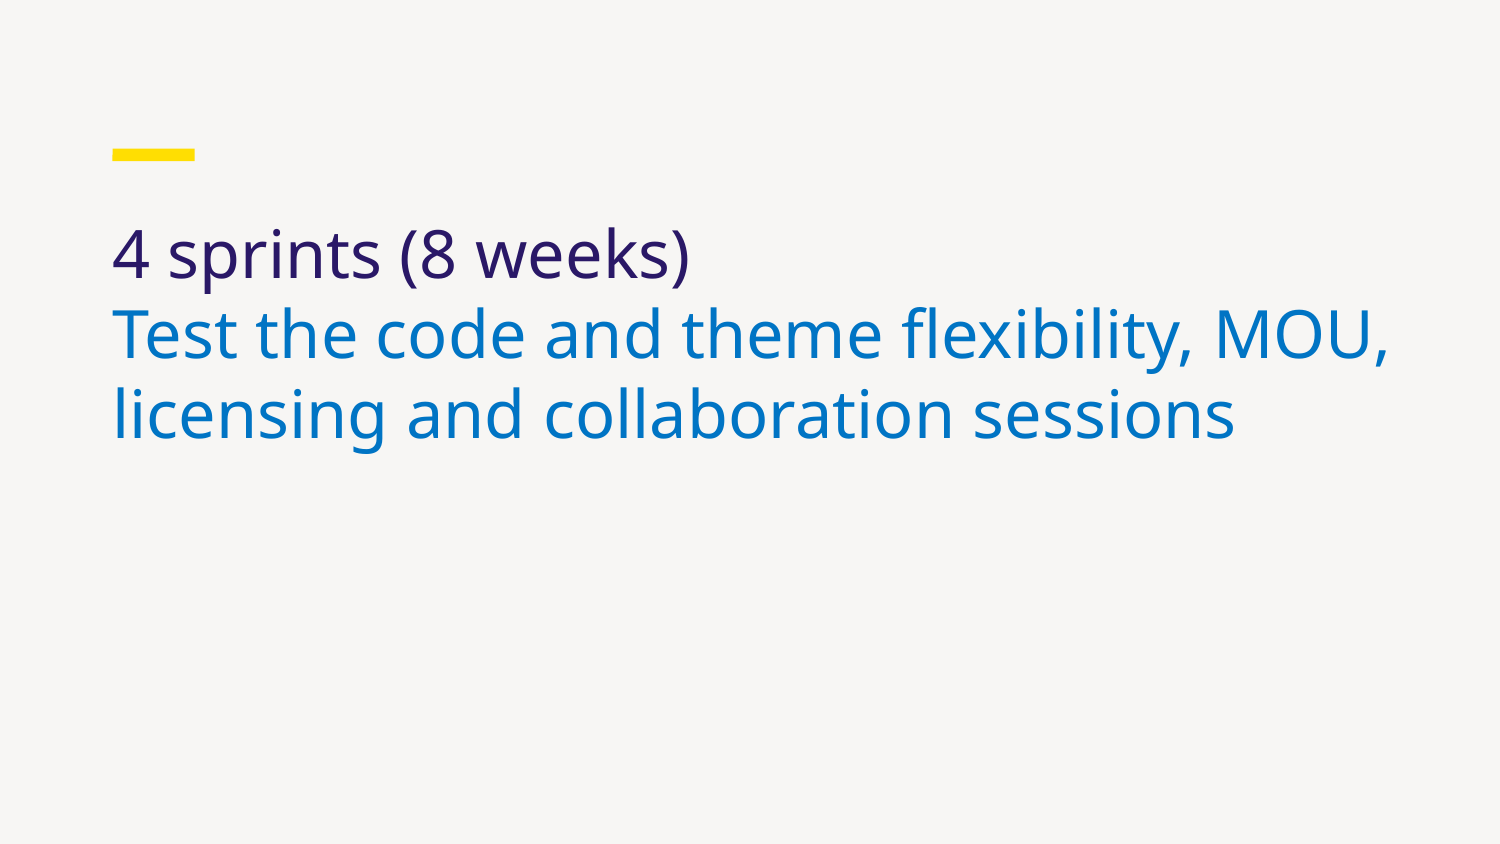

# 4 sprints (8 weeks) Test the code and theme flexibility, MOU, licensing and collaboration sessions